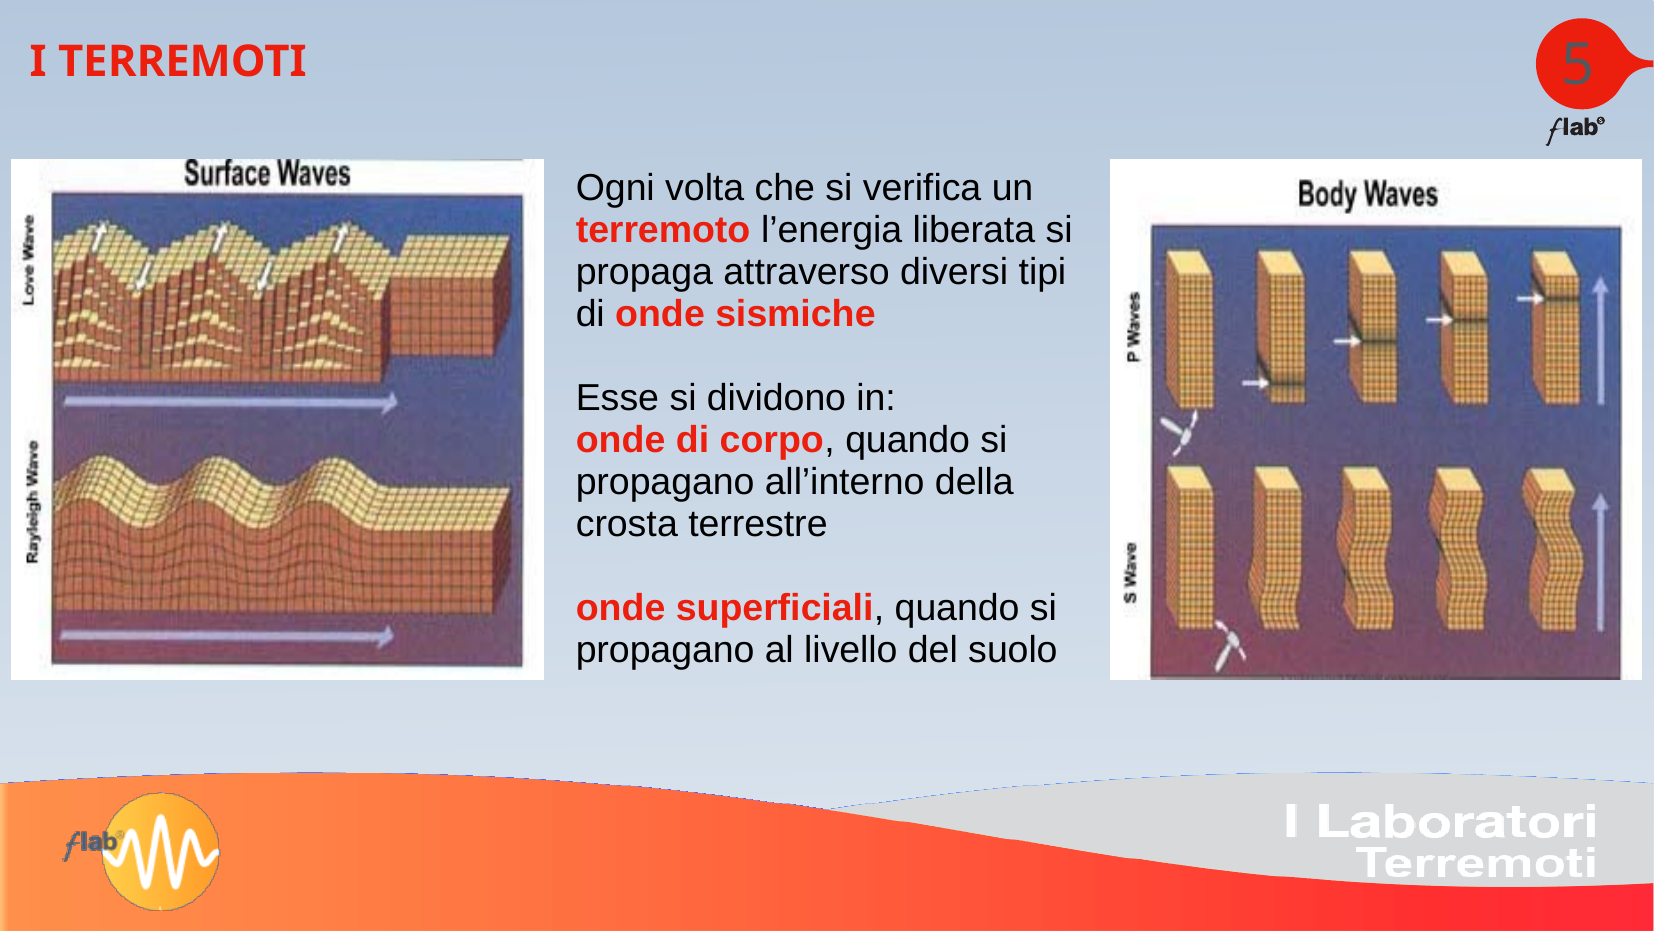

5
I TERREMOTI
Ogni volta che si verifica un terremoto l’energia liberata si propaga attraverso diversi tipi di onde sismiche
Esse si dividono in:
onde di corpo, quando si propagano all’interno della crosta terrestre
onde superficiali, quando si propagano al livello del suolo